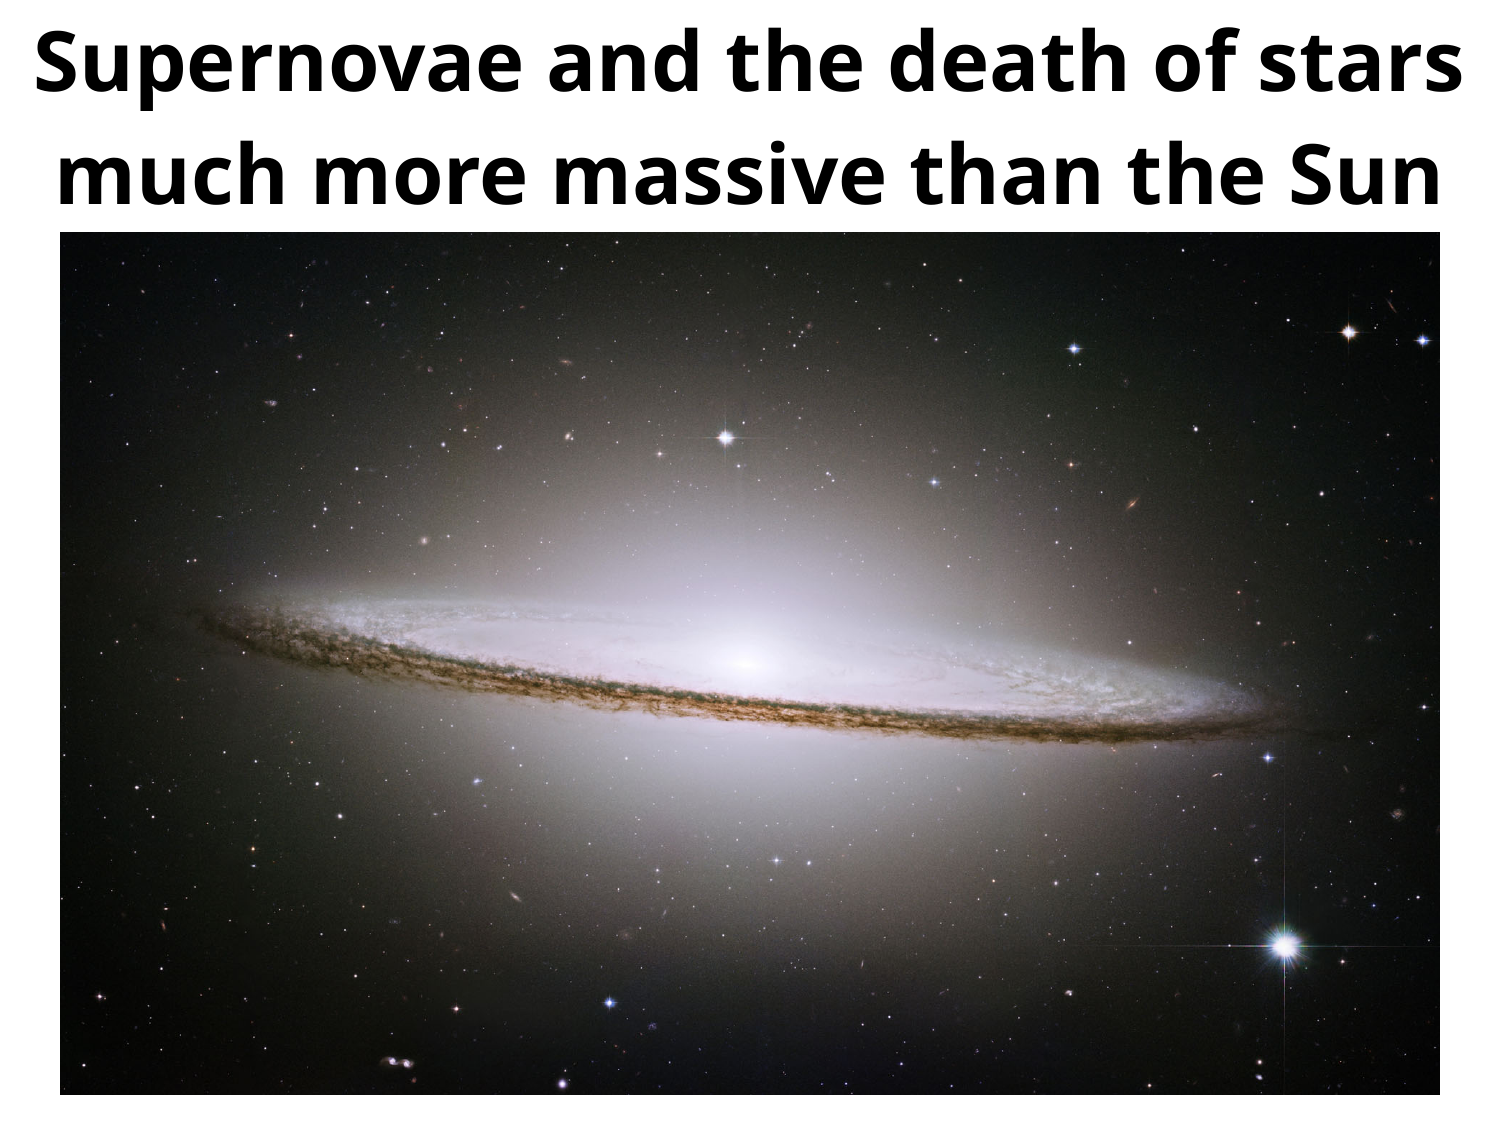

# Supernovae and the death of stars much more massive than the Sun